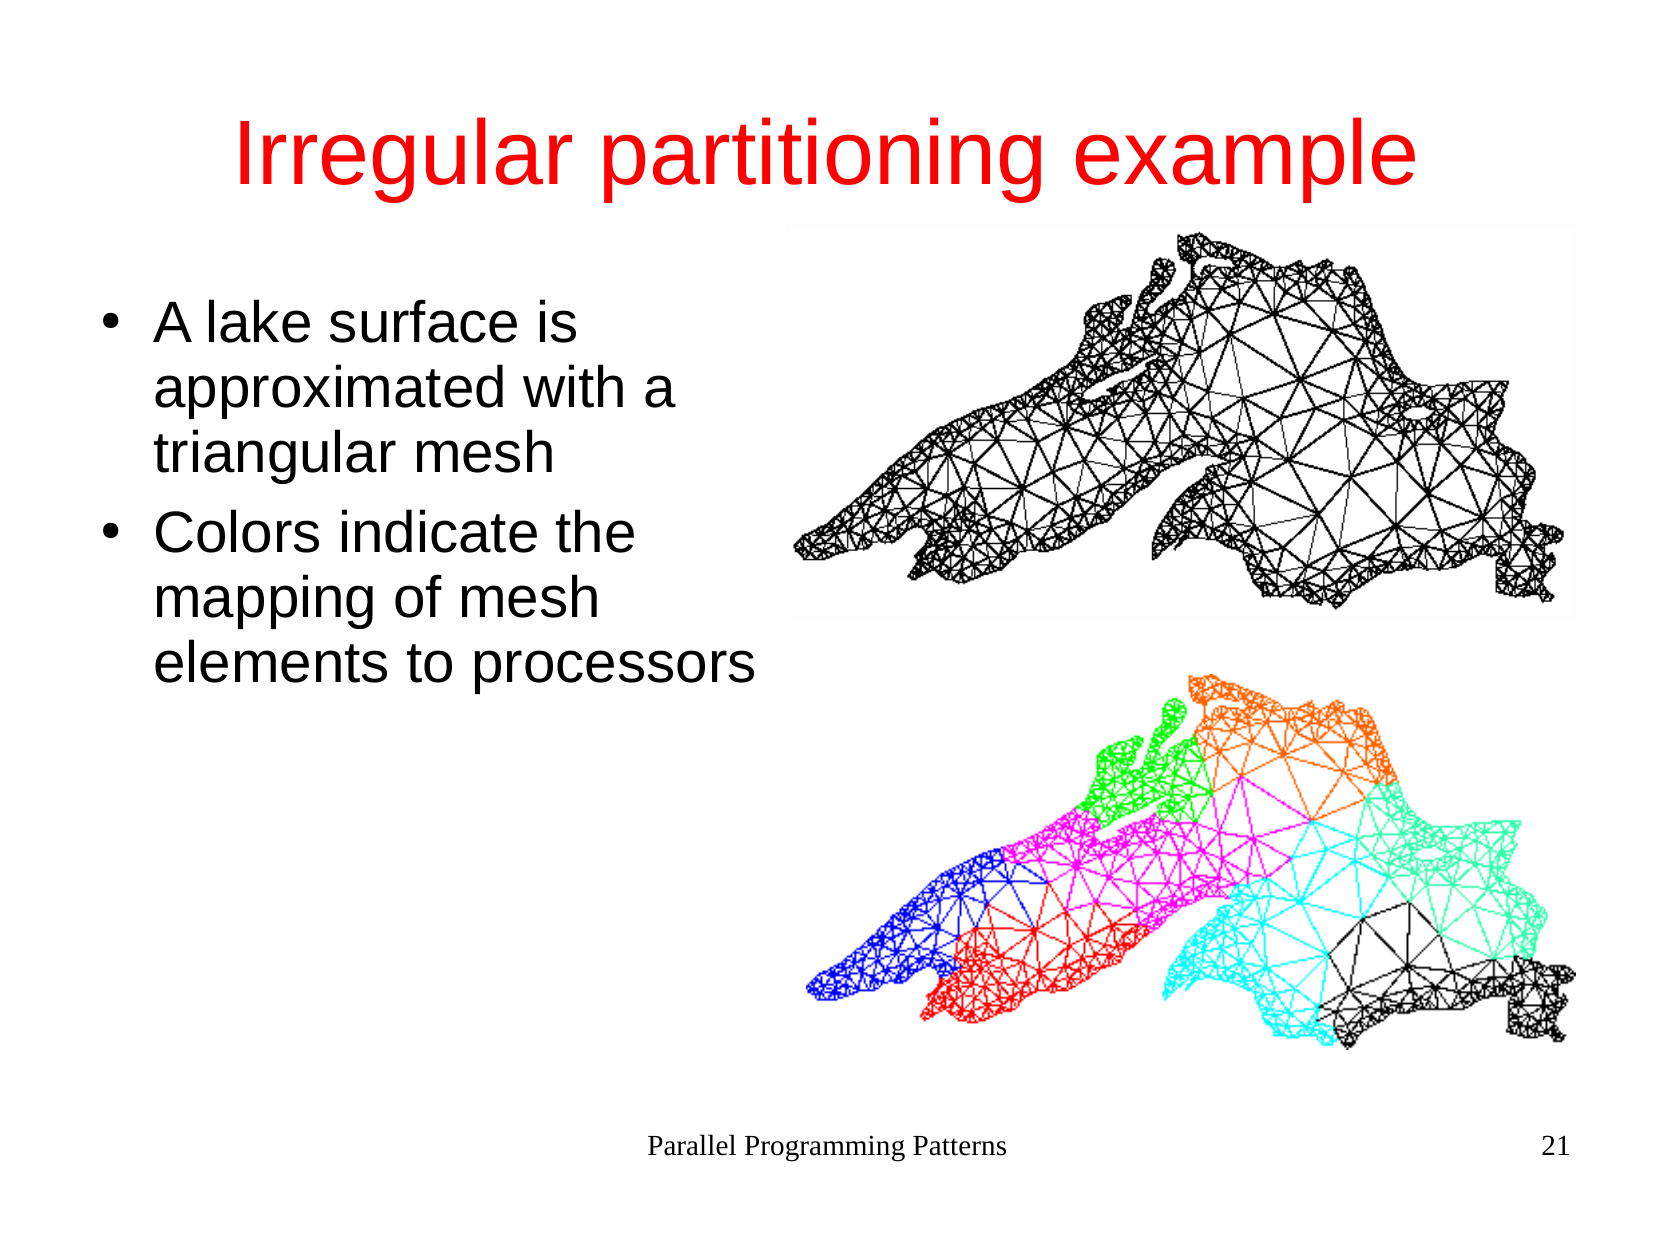

# Irregular partitioning example
A lake surface is approximated with a triangular mesh
Colors indicate the mapping of mesh elements to processors
Parallel Programming Patterns
21